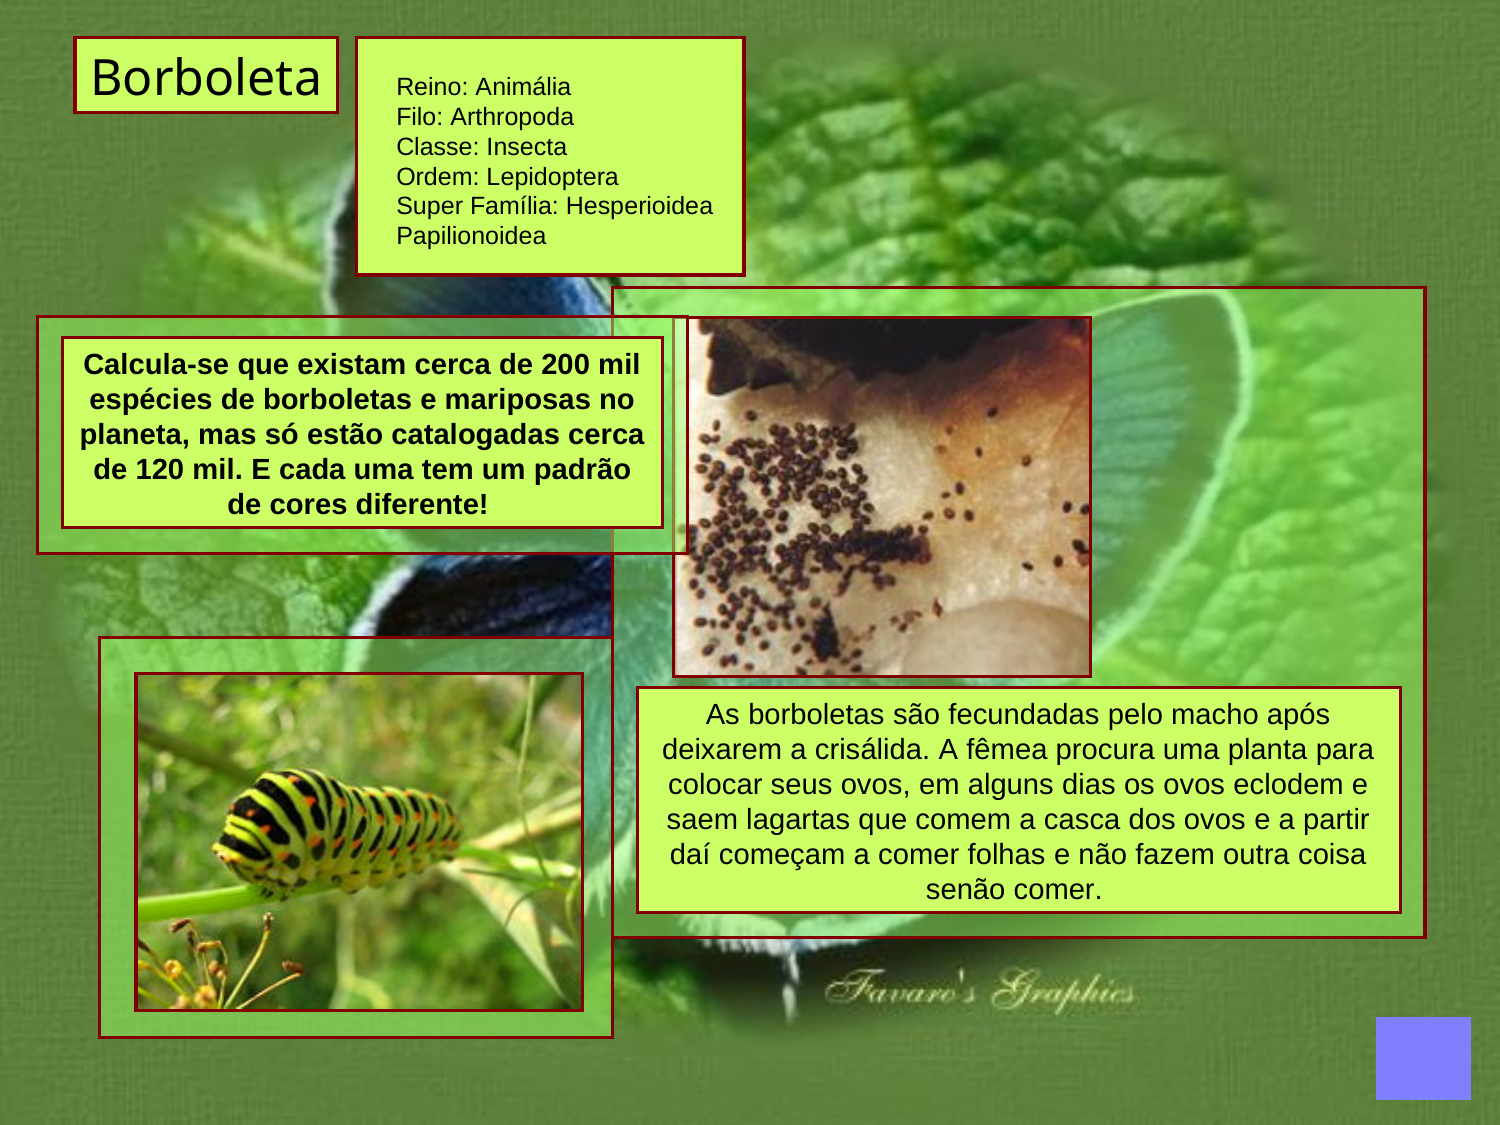

Borboleta
Reino: Animália
Filo: Arthropoda
Classe: Insecta
Ordem: Lepidoptera
Super Família: Hesperioidea Papilionoidea
Calcula-se que existam cerca de 200 mil espécies de borboletas e mariposas no planeta, mas só estão catalogadas cerca de 120 mil. E cada uma tem um padrão de cores diferente!
As borboletas são fecundadas pelo macho após deixarem a crisálida. A fêmea procura uma planta para colocar seus ovos, em alguns dias os ovos eclodem e saem lagartas que comem a casca dos ovos e a partir daí começam a comer folhas e não fazem outra coisa senão comer.